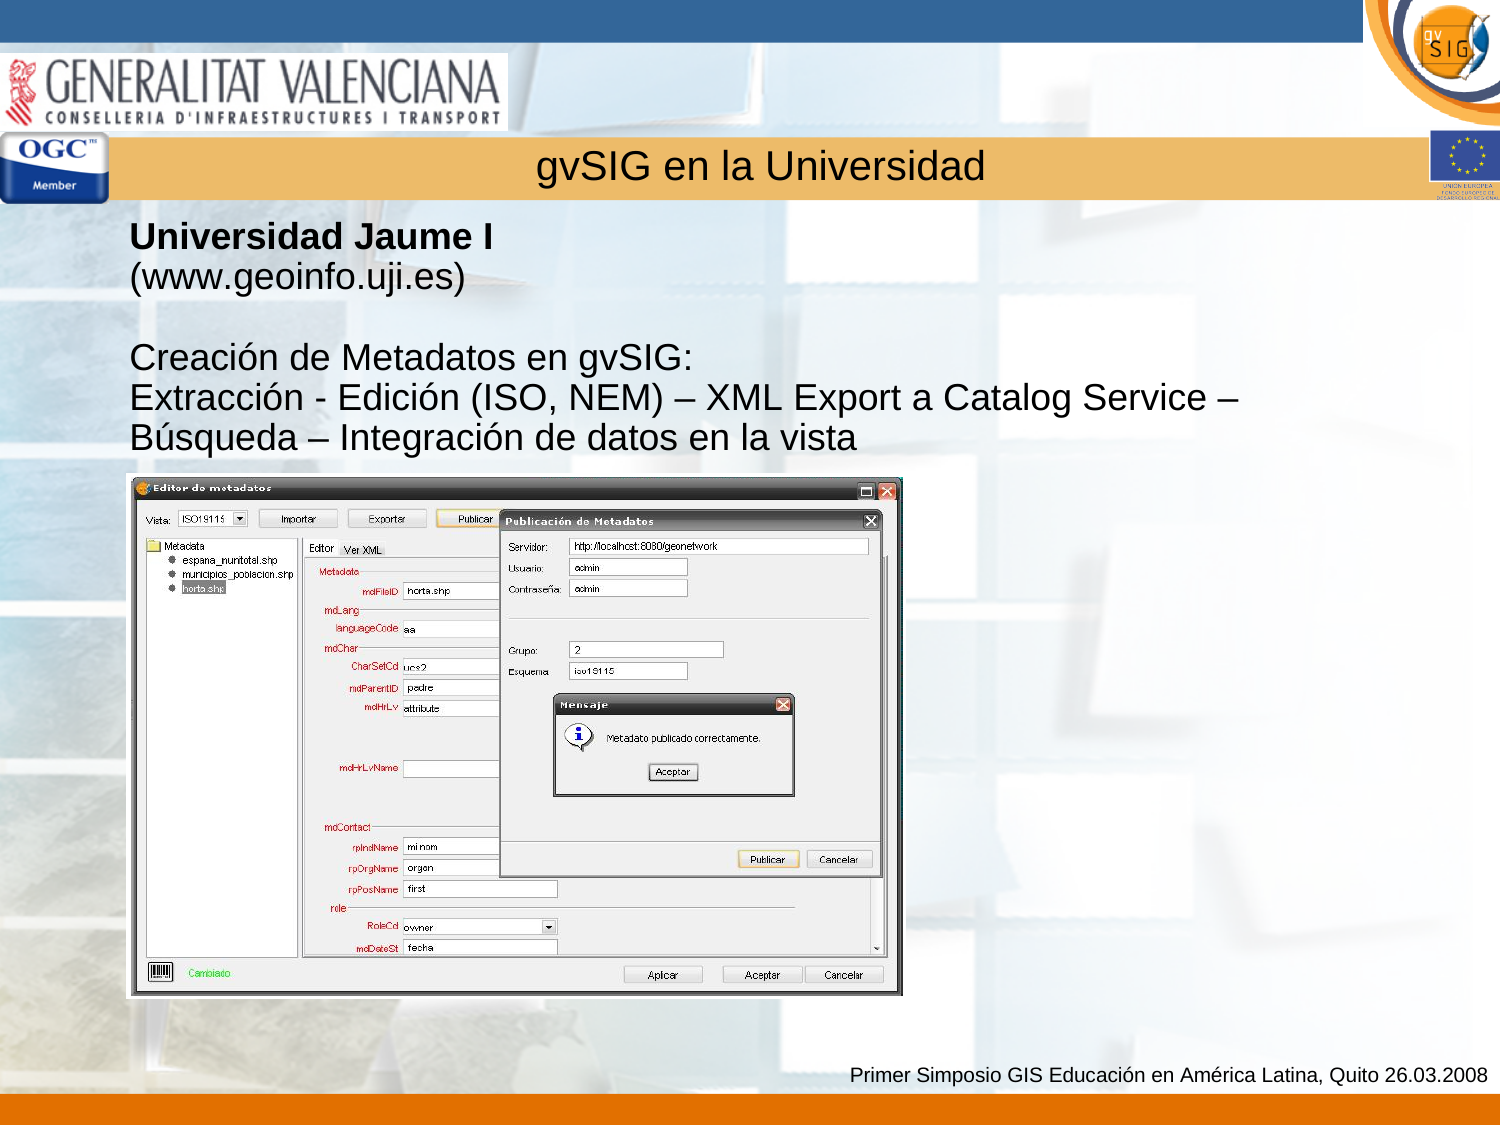

gvSIG en la Universidad
Universidad Jaume I
(www.geoinfo.uji.es)
Creación de Metadatos en gvSIG:
Extracción - Edición (ISO, NEM) – XML Export a Catalog Service – Búsqueda – Integración de datos en la vista